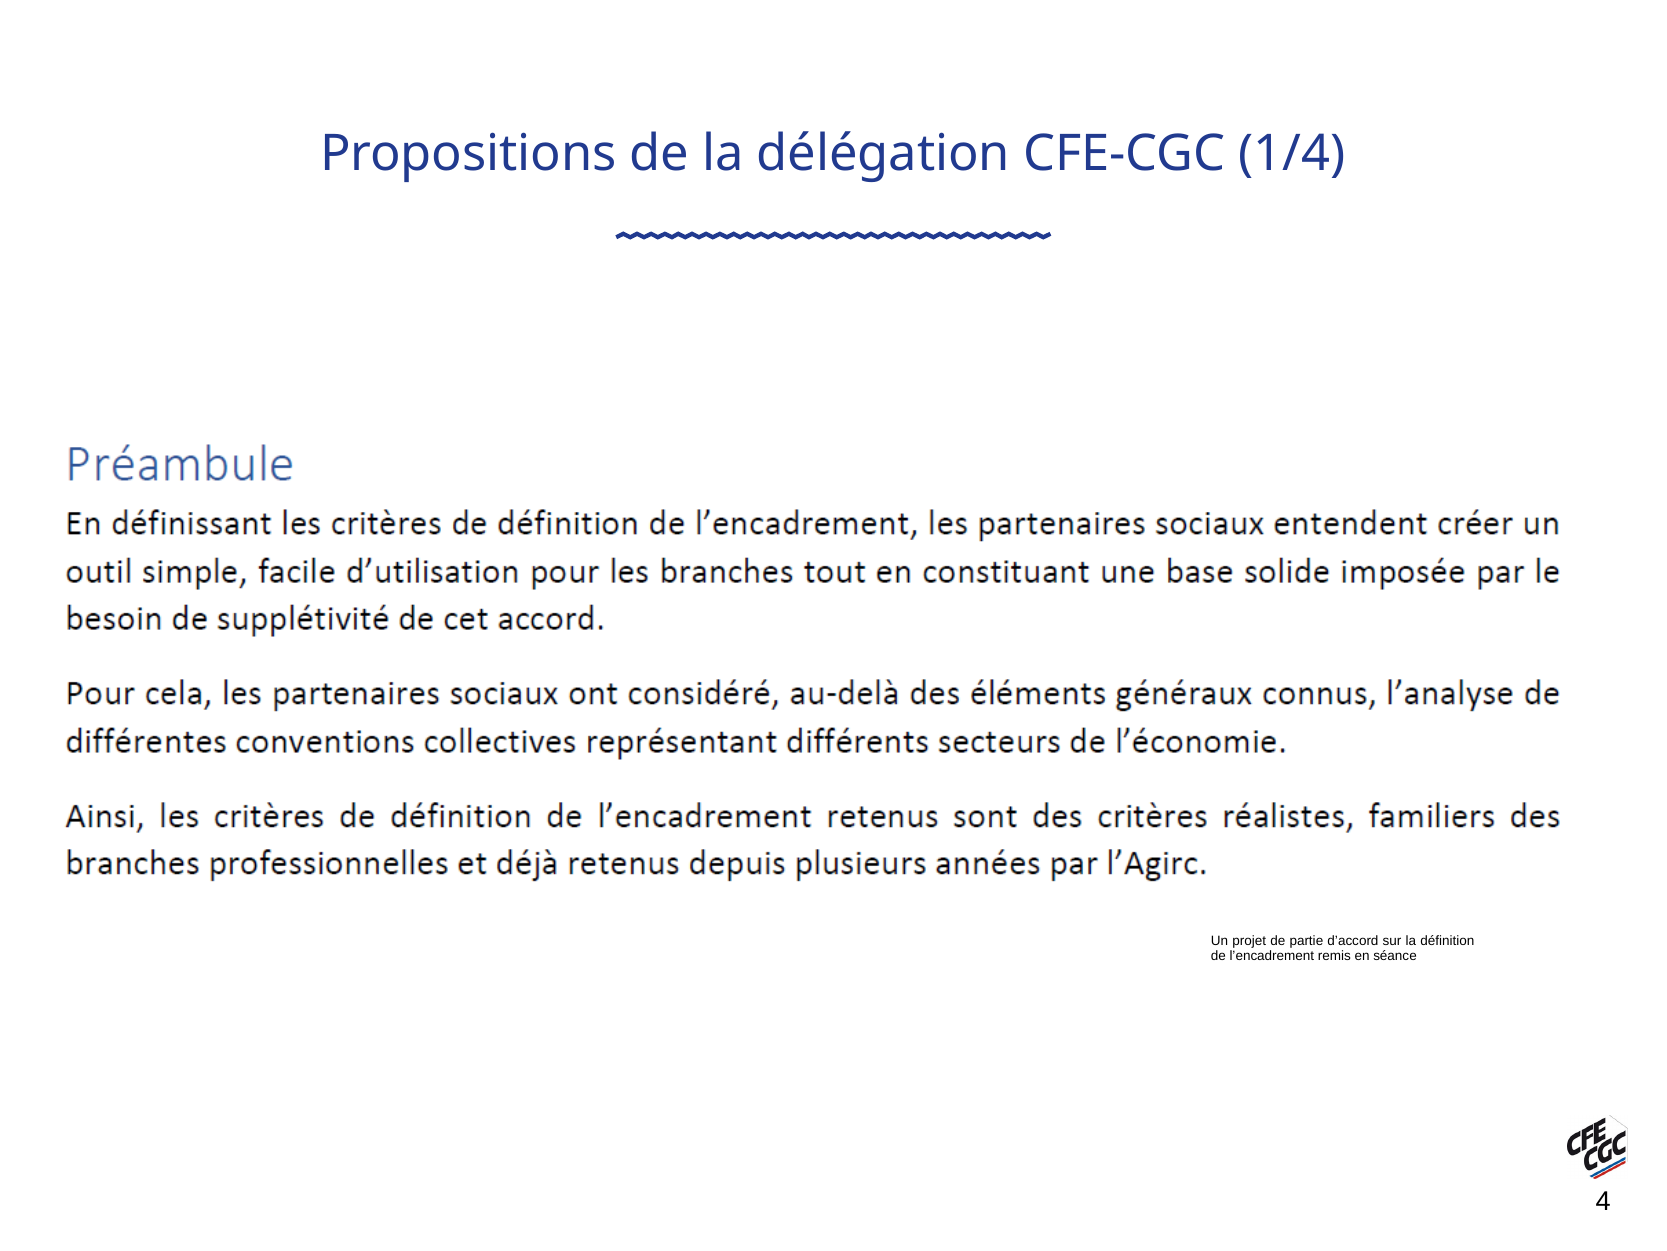

# Propositions de la délégation CFE-CGC (1/4)
Un projet de partie d’accord sur la définition de l’encadrement remis en séance